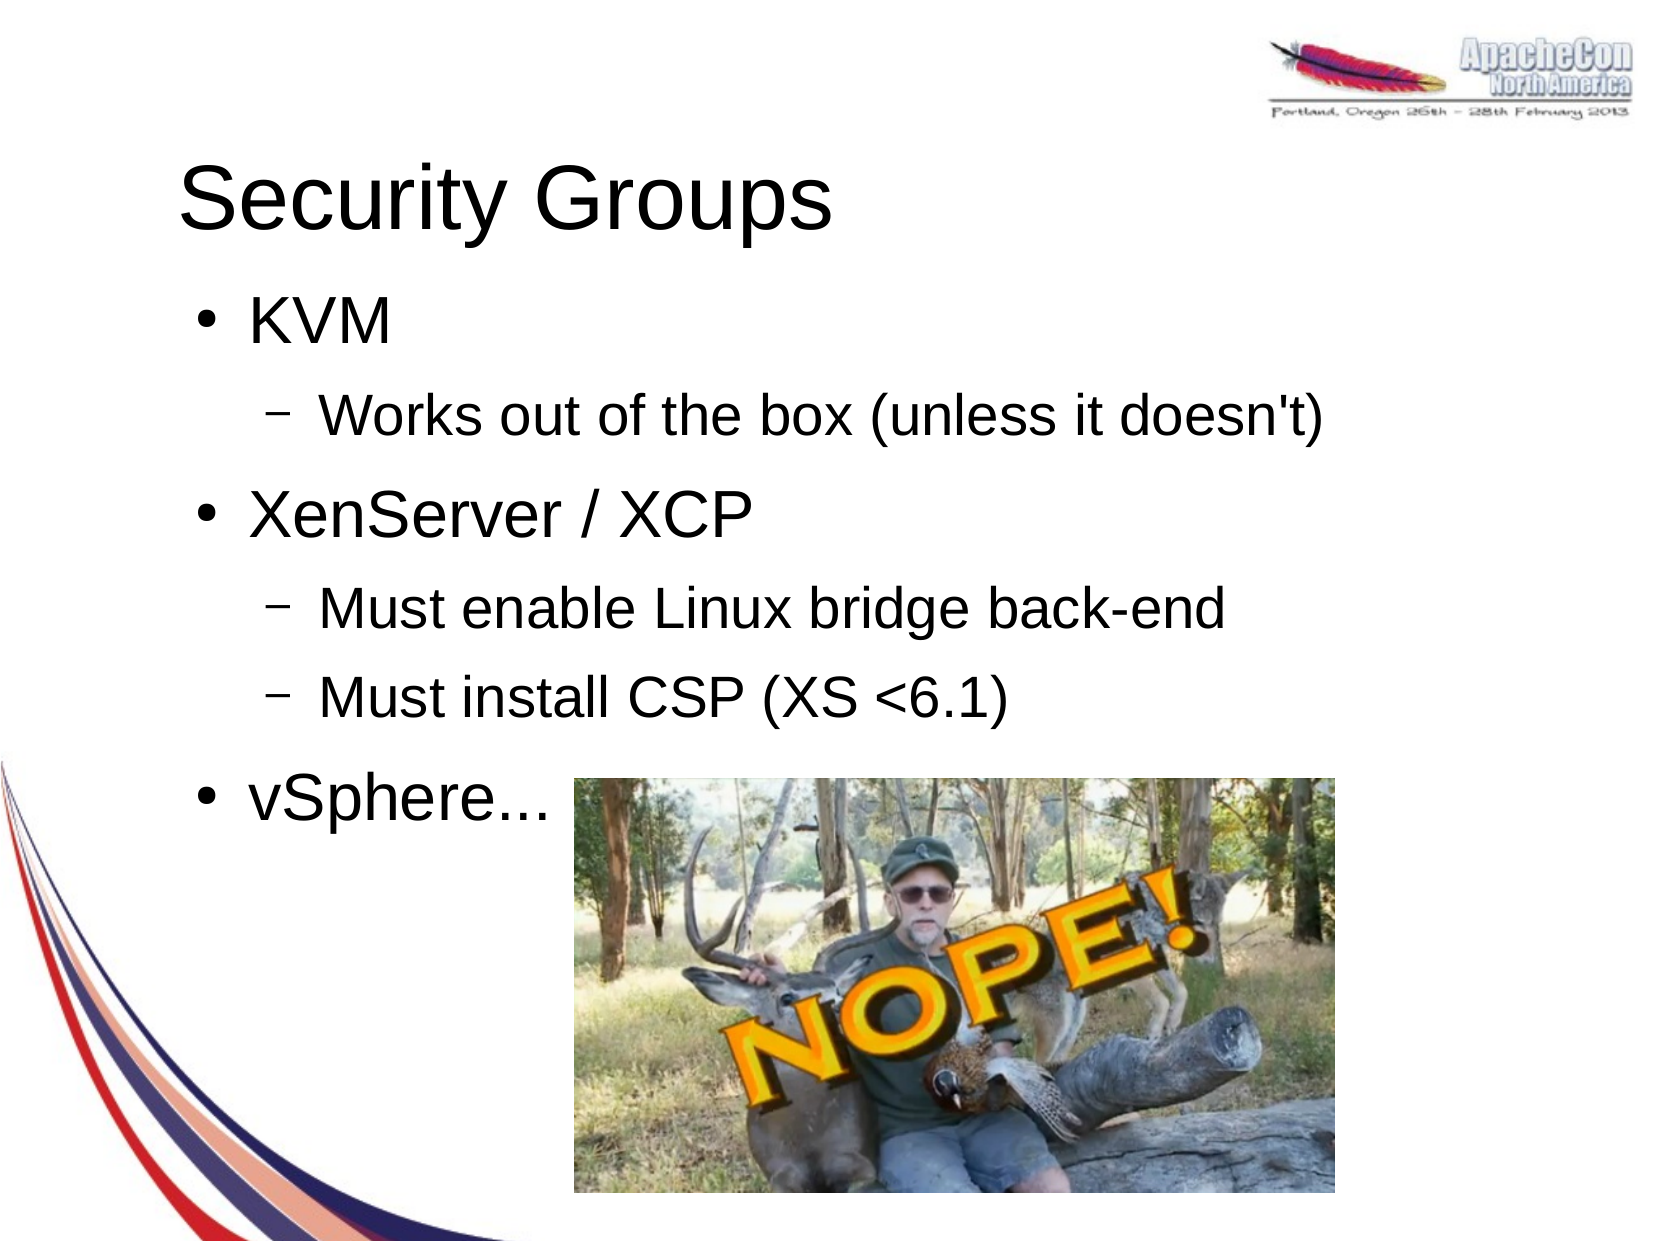

# Security Groups
KVM
Works out of the box (unless it doesn't)
XenServer / XCP
Must enable Linux bridge back-end
Must install CSP (XS <6.1)
vSphere...